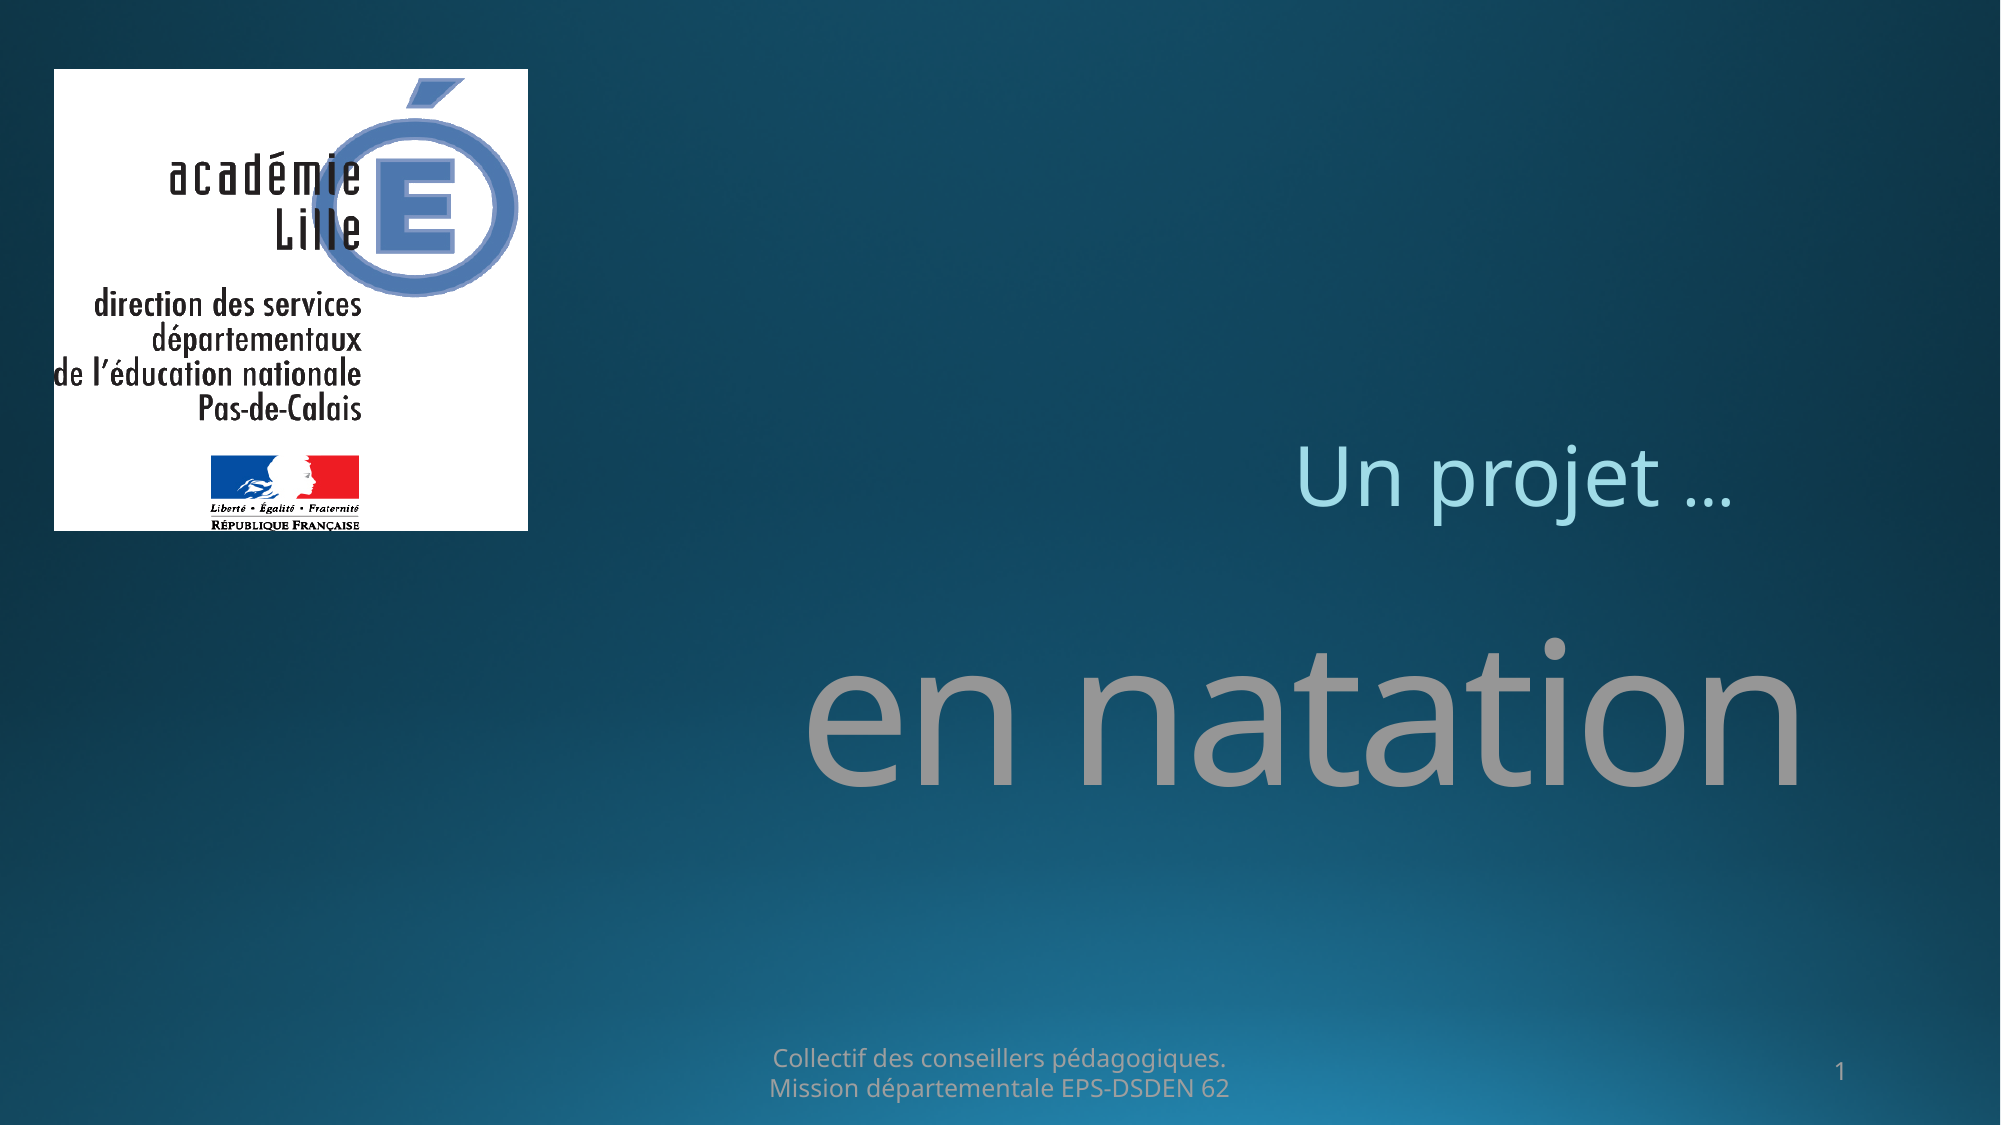

Un projet …
en natation
Collectif des conseillers pédagogiques.
Mission départementale EPS-DSDEN 62